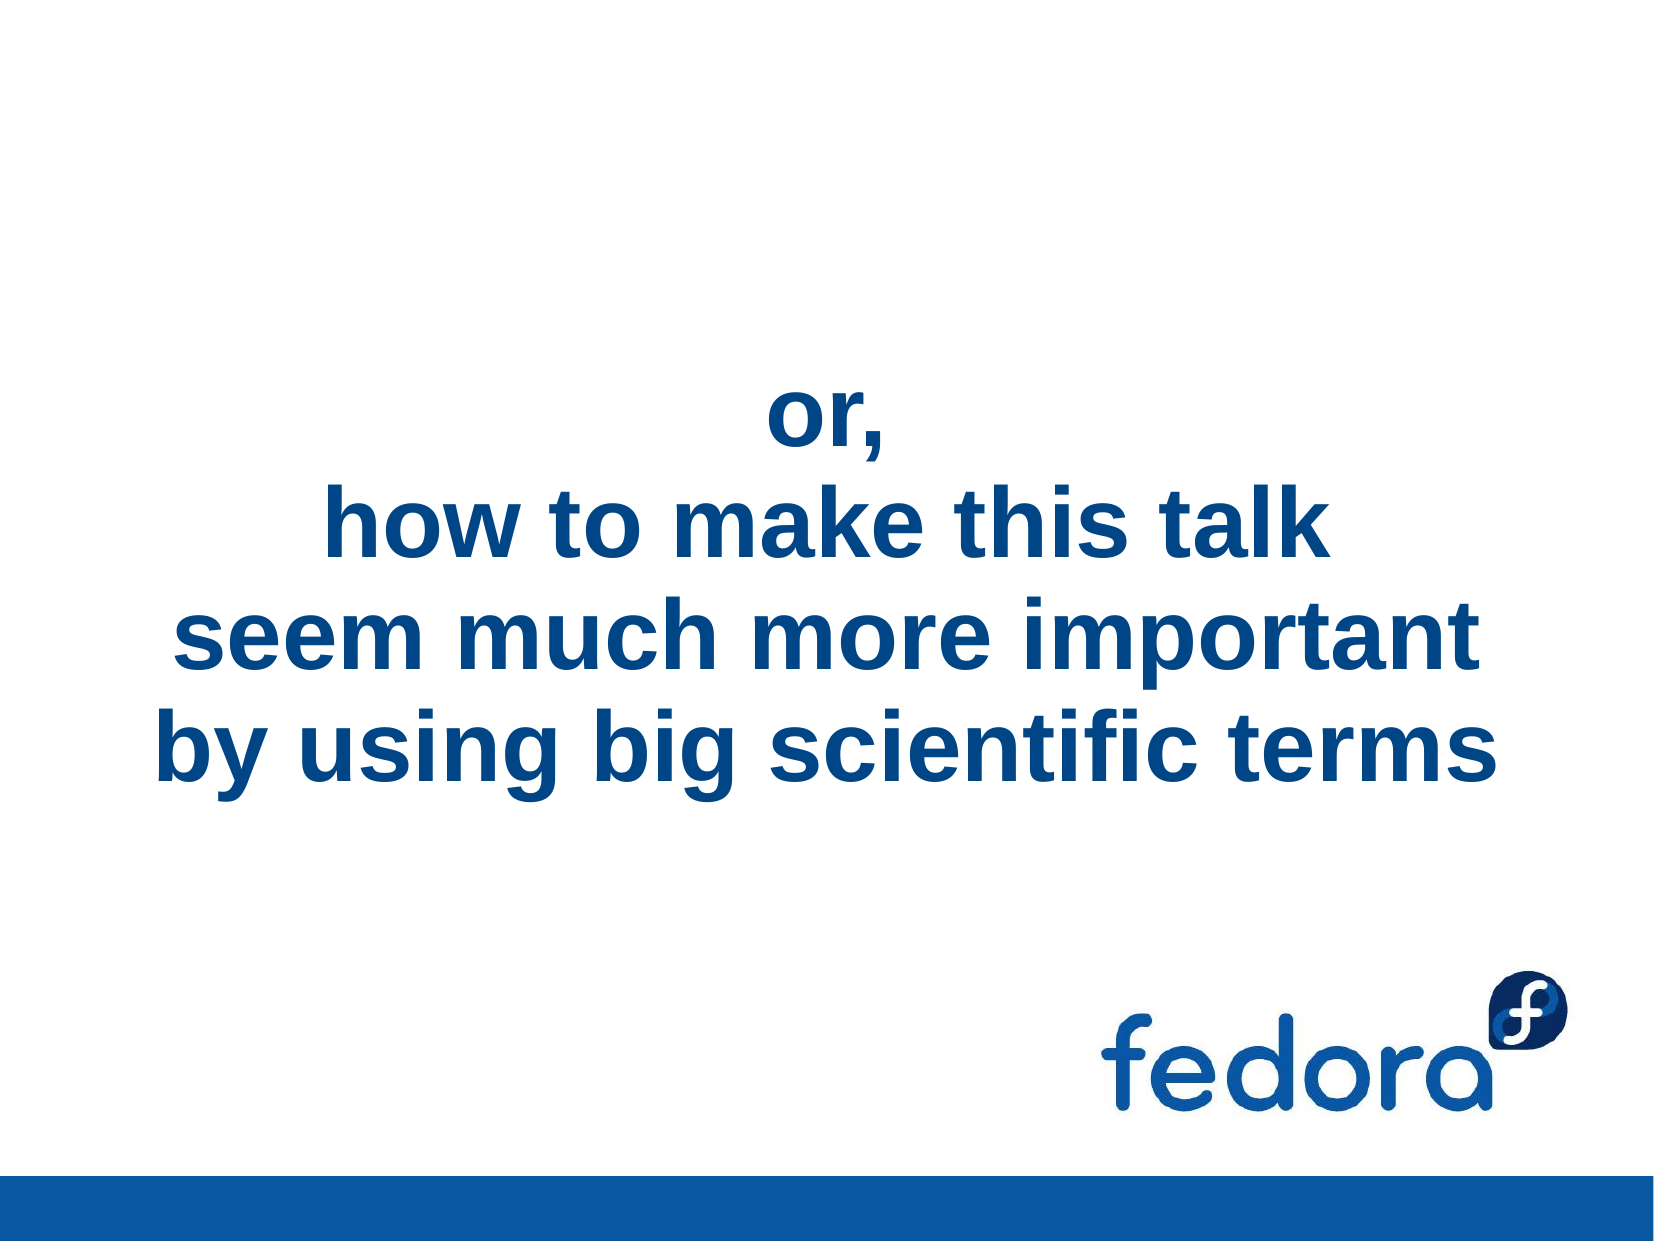

# or, how to make this talk seem much more important by using big scientific terms